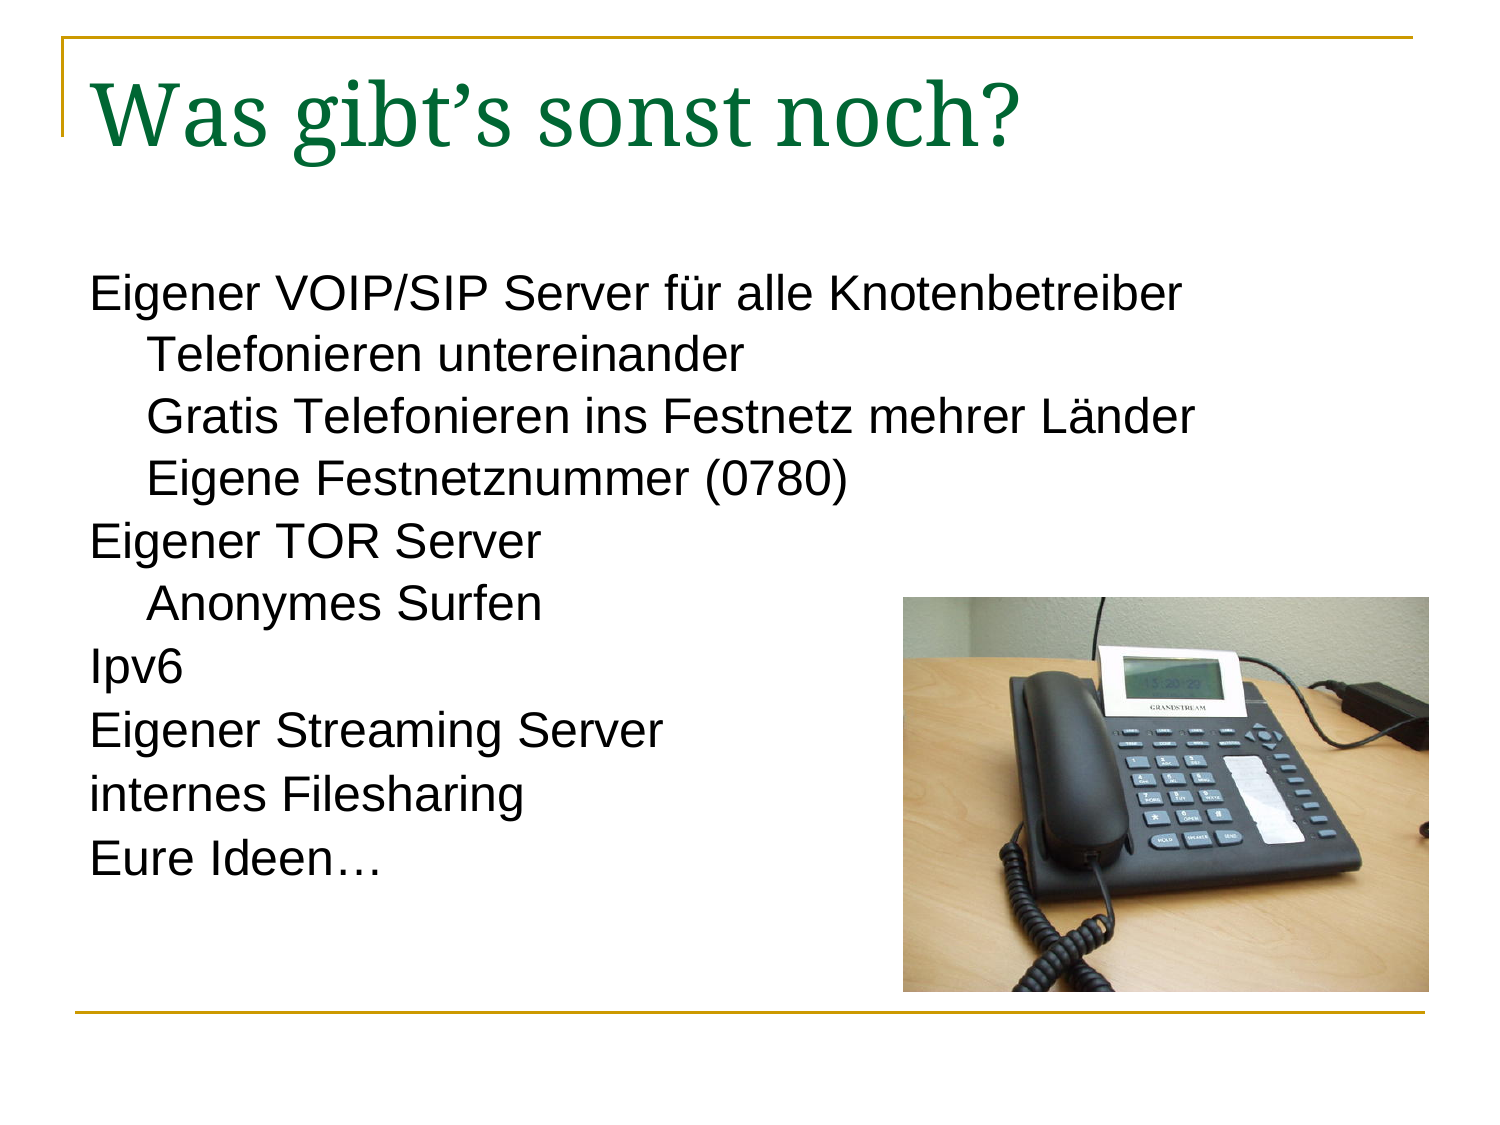

# Was gibt’s sonst noch?
Eigener VOIP/SIP Server für alle Knotenbetreiber
Telefonieren untereinander
Gratis Telefonieren ins Festnetz mehrer Länder
Eigene Festnetznummer (0780)
Eigener TOR Server
Anonymes Surfen
Ipv6
Eigener Streaming Server
internes Filesharing
Eure Ideen…